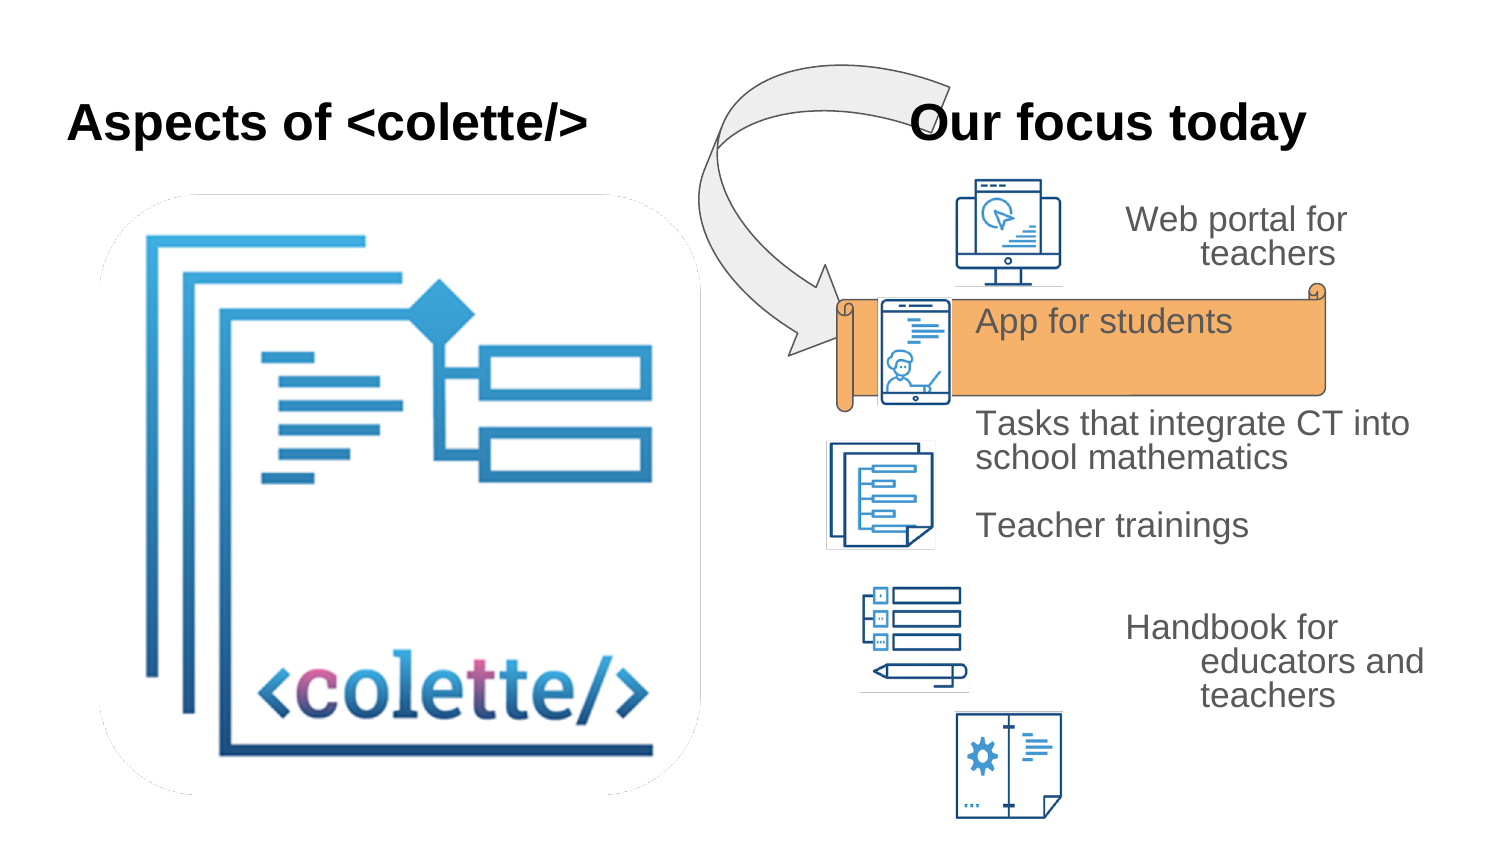

# Aspects of <colette/>
Our focus today
		Web portal for
teachers
App for students
Tasks that integrate CT into school mathematics
Teacher trainings
		Handbook for
educators and
teachers